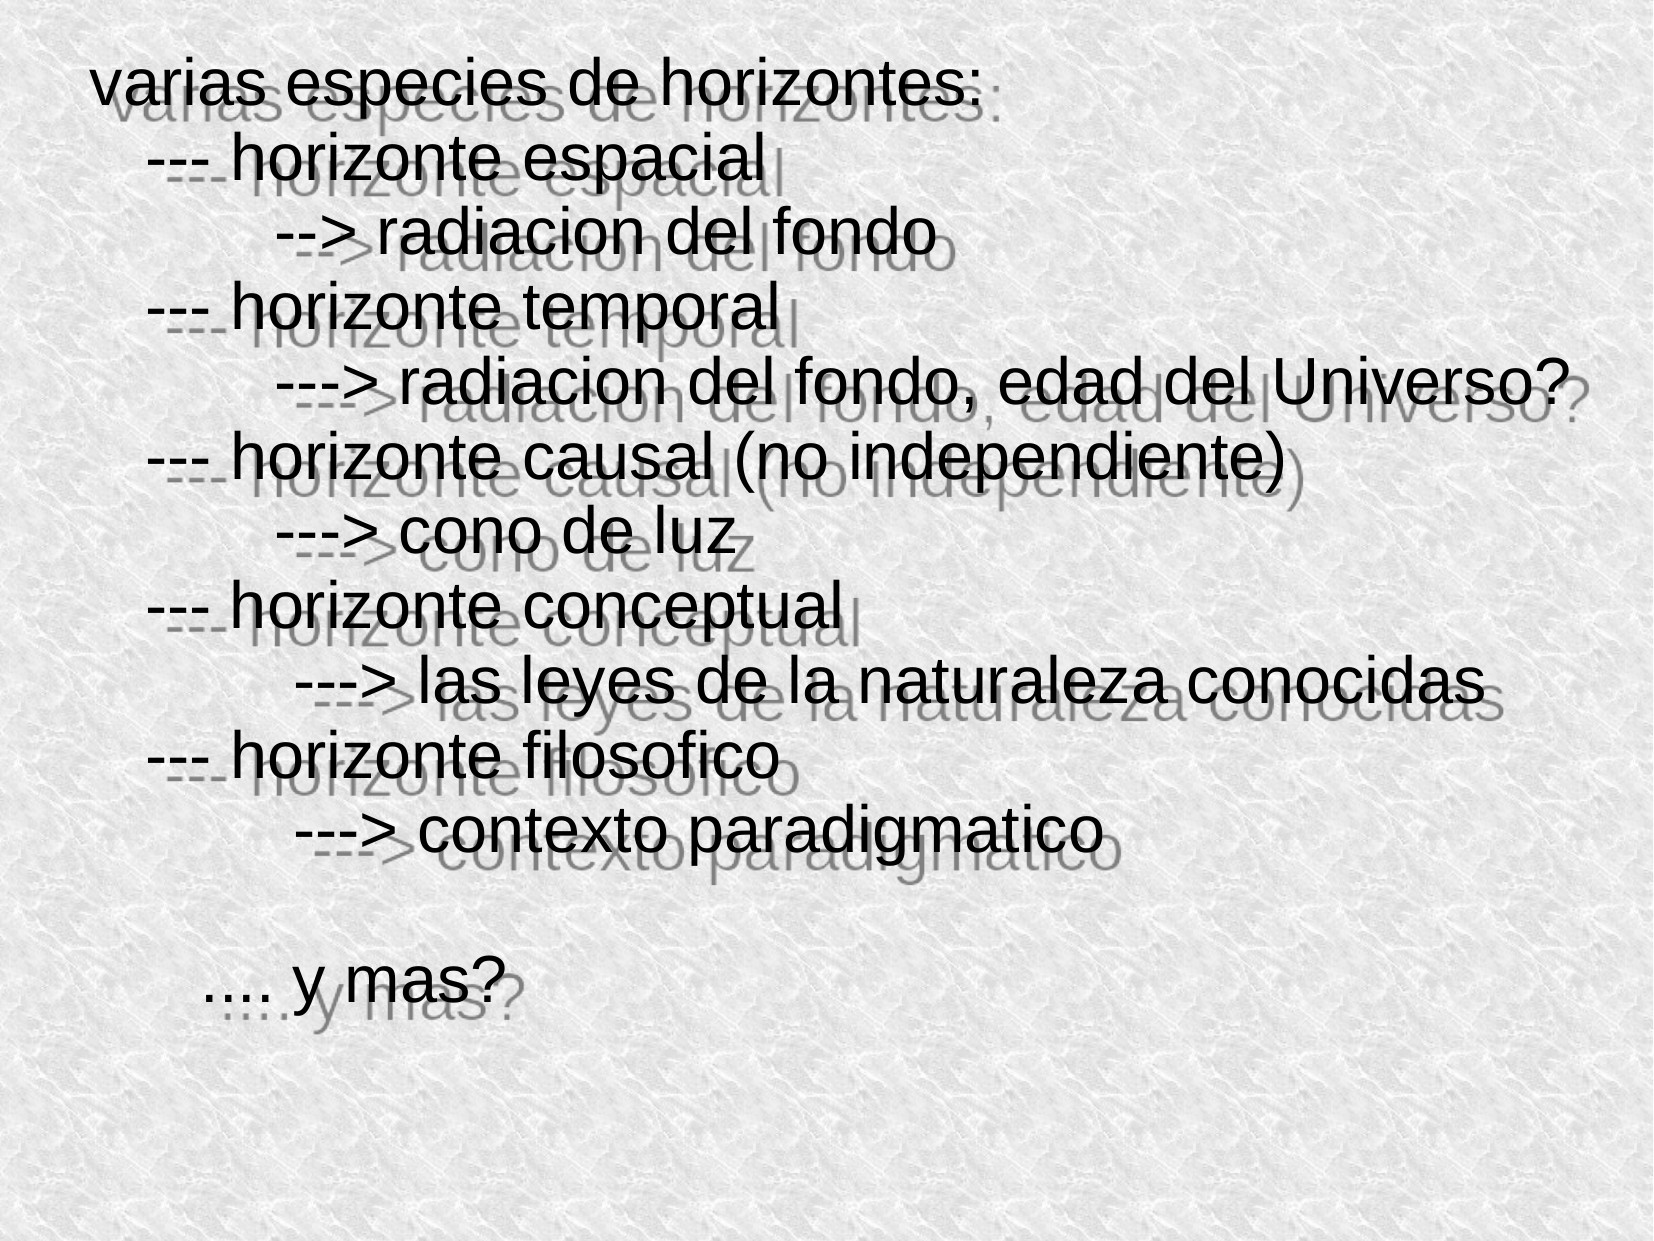

varias especies de horizontes:
 --- horizonte espacial
 --> radiacion del fondo
 --- horizonte temporal
 ---> radiacion del fondo, edad del Universo?
 --- horizonte causal (no independiente)
 ---> cono de luz
 --- horizonte conceptual
 ---> las leyes de la naturaleza conocidas
 --- horizonte filosofico
 ---> contexto paradigmatico
 .... y mas?